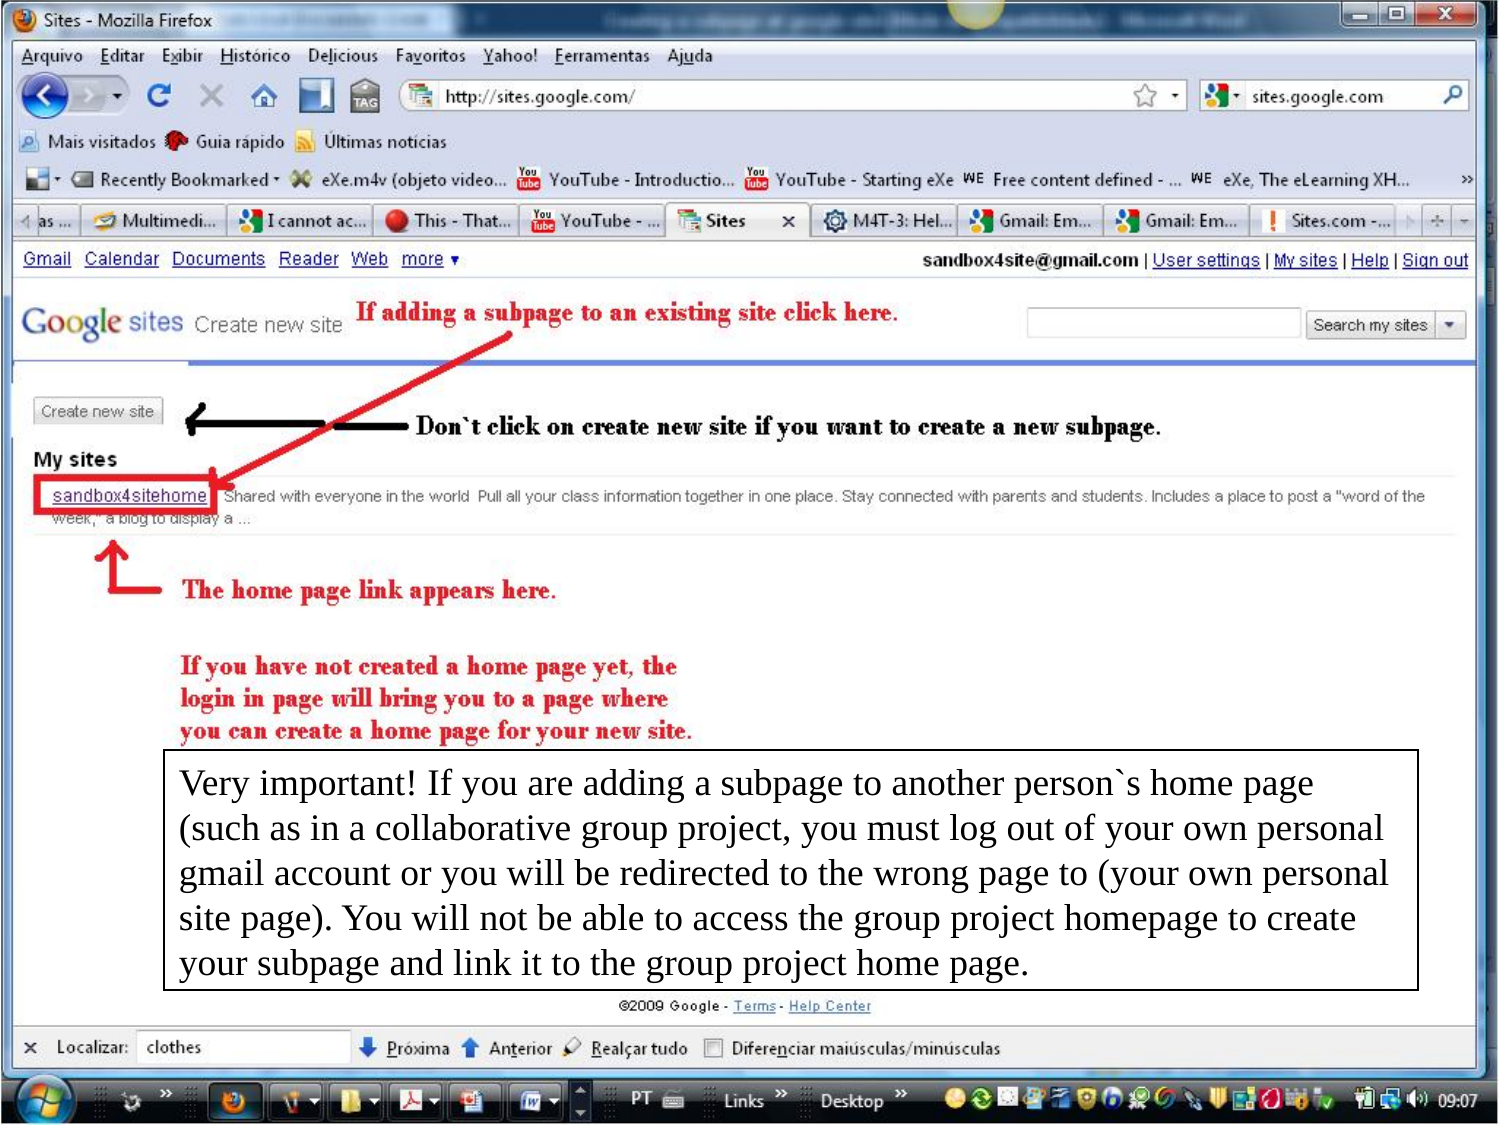

Very important! If you are adding a subpage to another person`s home page (such as in a collaborative group project, you must log out of your own personal gmail account or you will be redirected to the wrong page to (your own personal site page). You will not be able to access the group project homepage to create your subpage and link it to the group project home page.